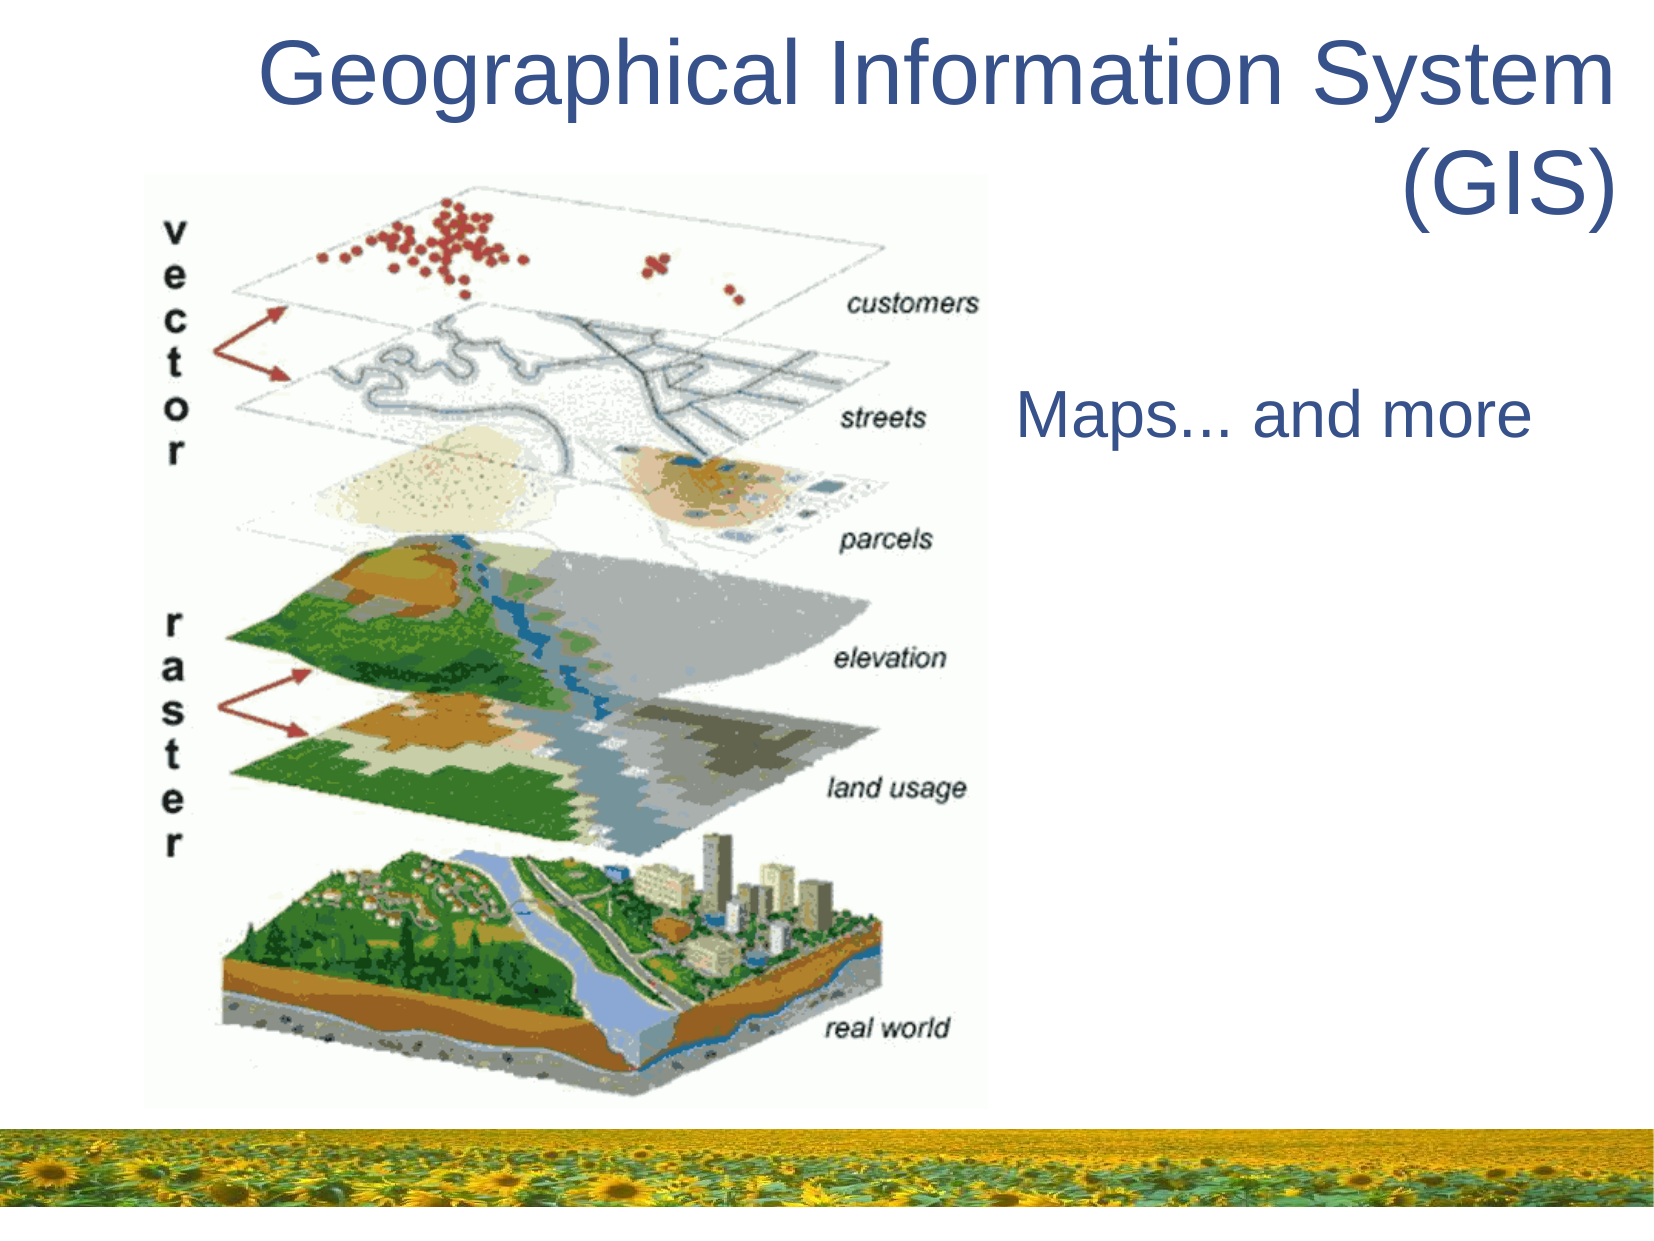

Geographical Information System (GIS)
Maps... and more